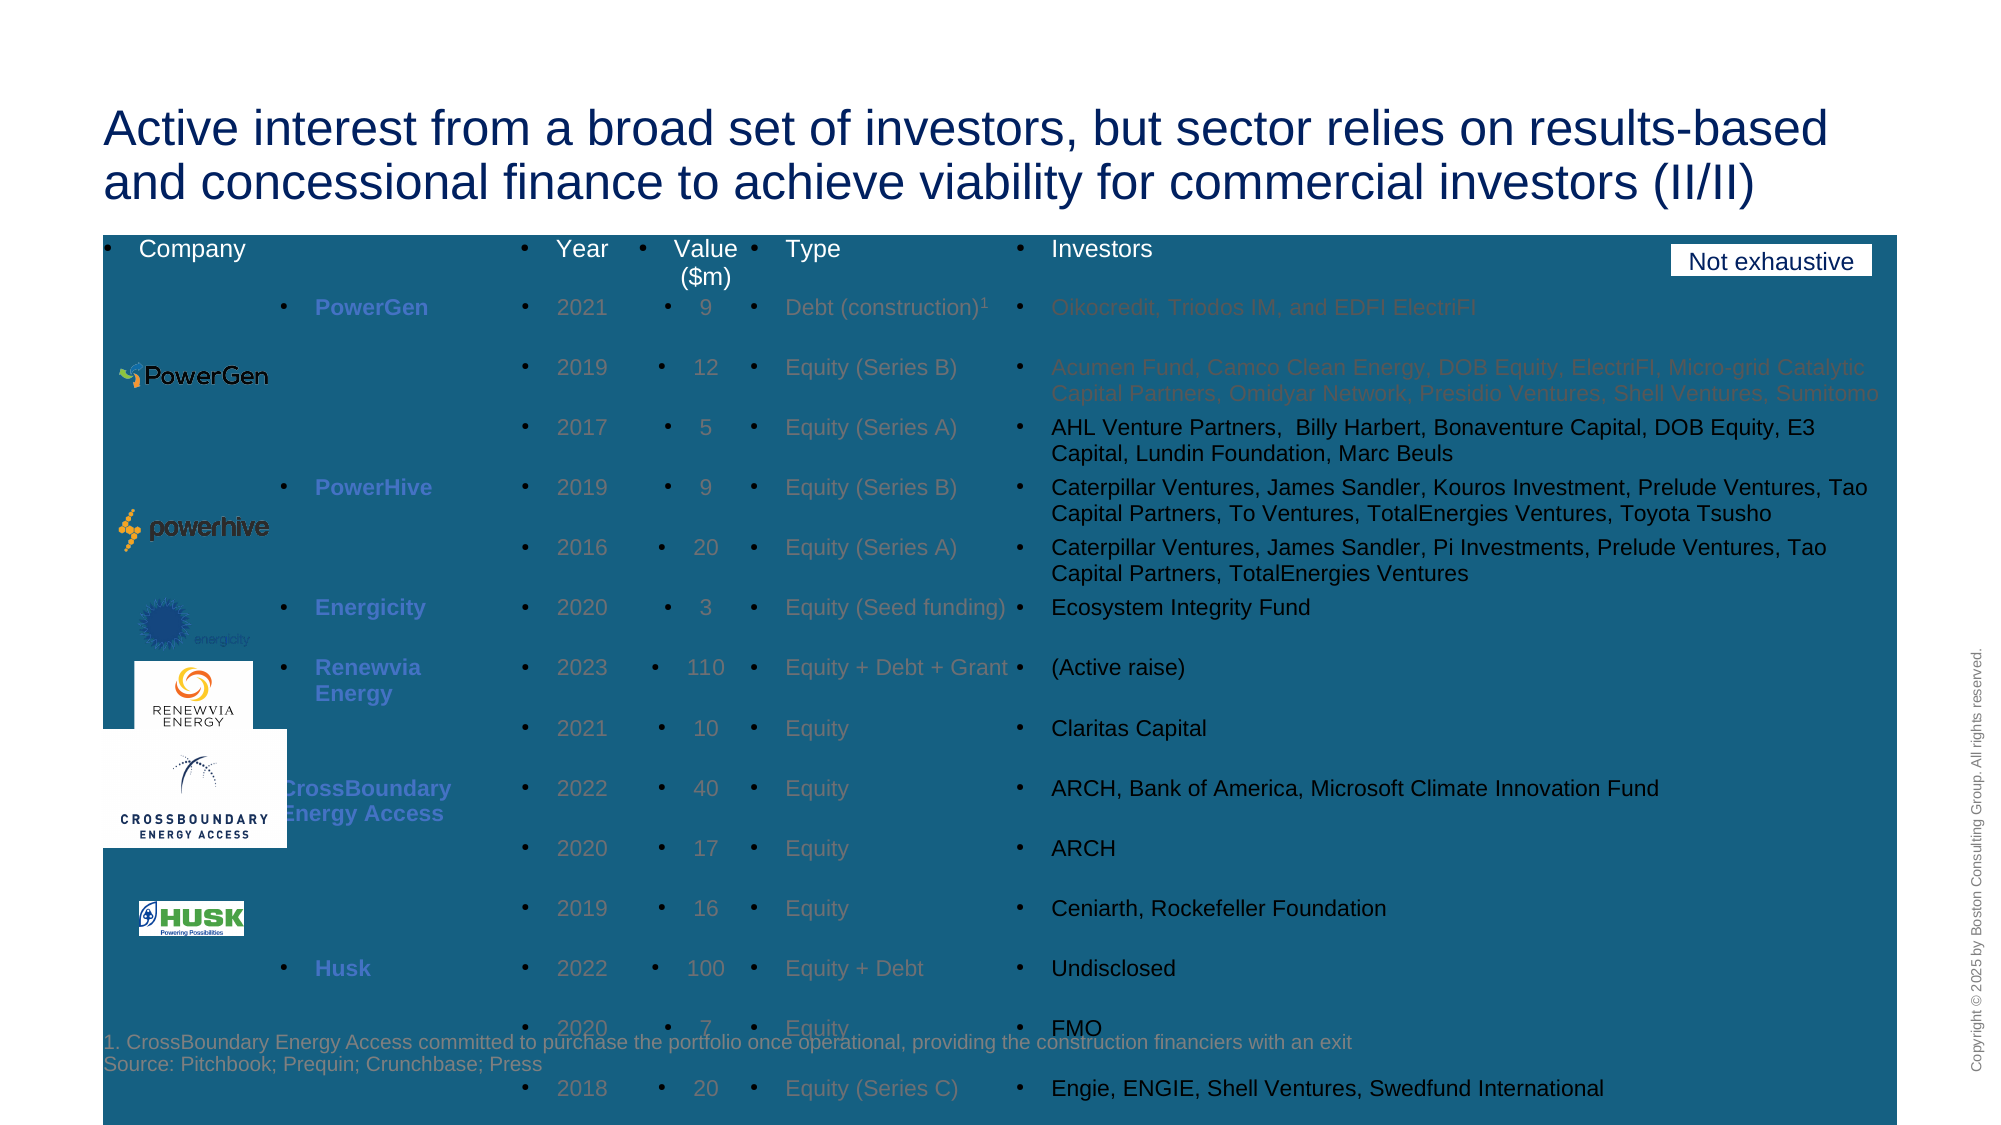

# Active interest from a broad set of investors, but sector relies on results-based and concessional finance to achieve viability for commercial investors (II/II)
| Company | | Year | Value ($m) | Type | Investors |
| --- | --- | --- | --- | --- | --- |
| | PowerGen | 2021 | 9 | Debt (construction)1 | Oikocredit, Triodos IM, and EDFI ElectriFI |
| | | 2019 | 12 | Equity (Series B) | Acumen Fund, Camco Clean Energy, DOB Equity, ElectriFI, Micro-grid Catalytic Capital Partners, Omidyar Network, Presidio Ventures, Shell Ventures, Sumitomo |
| | | 2017 | 5 | Equity (Series A) | AHL Venture Partners, Billy Harbert, Bonaventure Capital, DOB Equity, E3 Capital, Lundin Foundation, Marc Beuls |
| | PowerHive | 2019 | 9 | Equity (Series B) | Caterpillar Ventures, James Sandler, Kouros Investment, Prelude Ventures, Tao Capital Partners, To Ventures, TotalEnergies Ventures, Toyota Tsusho |
| | | 2016 | 20 | Equity (Series A) | Caterpillar Ventures, James Sandler, Pi Investments, Prelude Ventures, Tao Capital Partners, TotalEnergies Ventures |
| | Energicity | 2020 | 3 | Equity (Seed funding) | Ecosystem Integrity Fund |
| | Renewvia Energy | 2023 | 110 | Equity + Debt + Grant | (Active raise) |
| | | 2021 | 10 | Equity | Claritas Capital |
| | CrossBoundary Energy Access | 2022 | 40 | Equity | ARCH, Bank of America, Microsoft Climate Innovation Fund |
| | | 2020 | 17 | Equity | ARCH |
| | | 2019 | 16 | Equity | Ceniarth, Rockefeller Foundation |
| | Husk | 2022 | 100 | Equity + Debt | Undisclosed |
| | | 2020 | 7 | Equity | FMO |
| | | 2018 | 20 | Equity (Series C) | Engie, ENGIE, Shell Ventures, Swedfund International |
Not exhaustive
1. CrossBoundary Energy Access committed to purchase the portfolio once operational, providing the construction financiers with an exit
Source: Pitchbook; Prequin; Crunchbase; Press